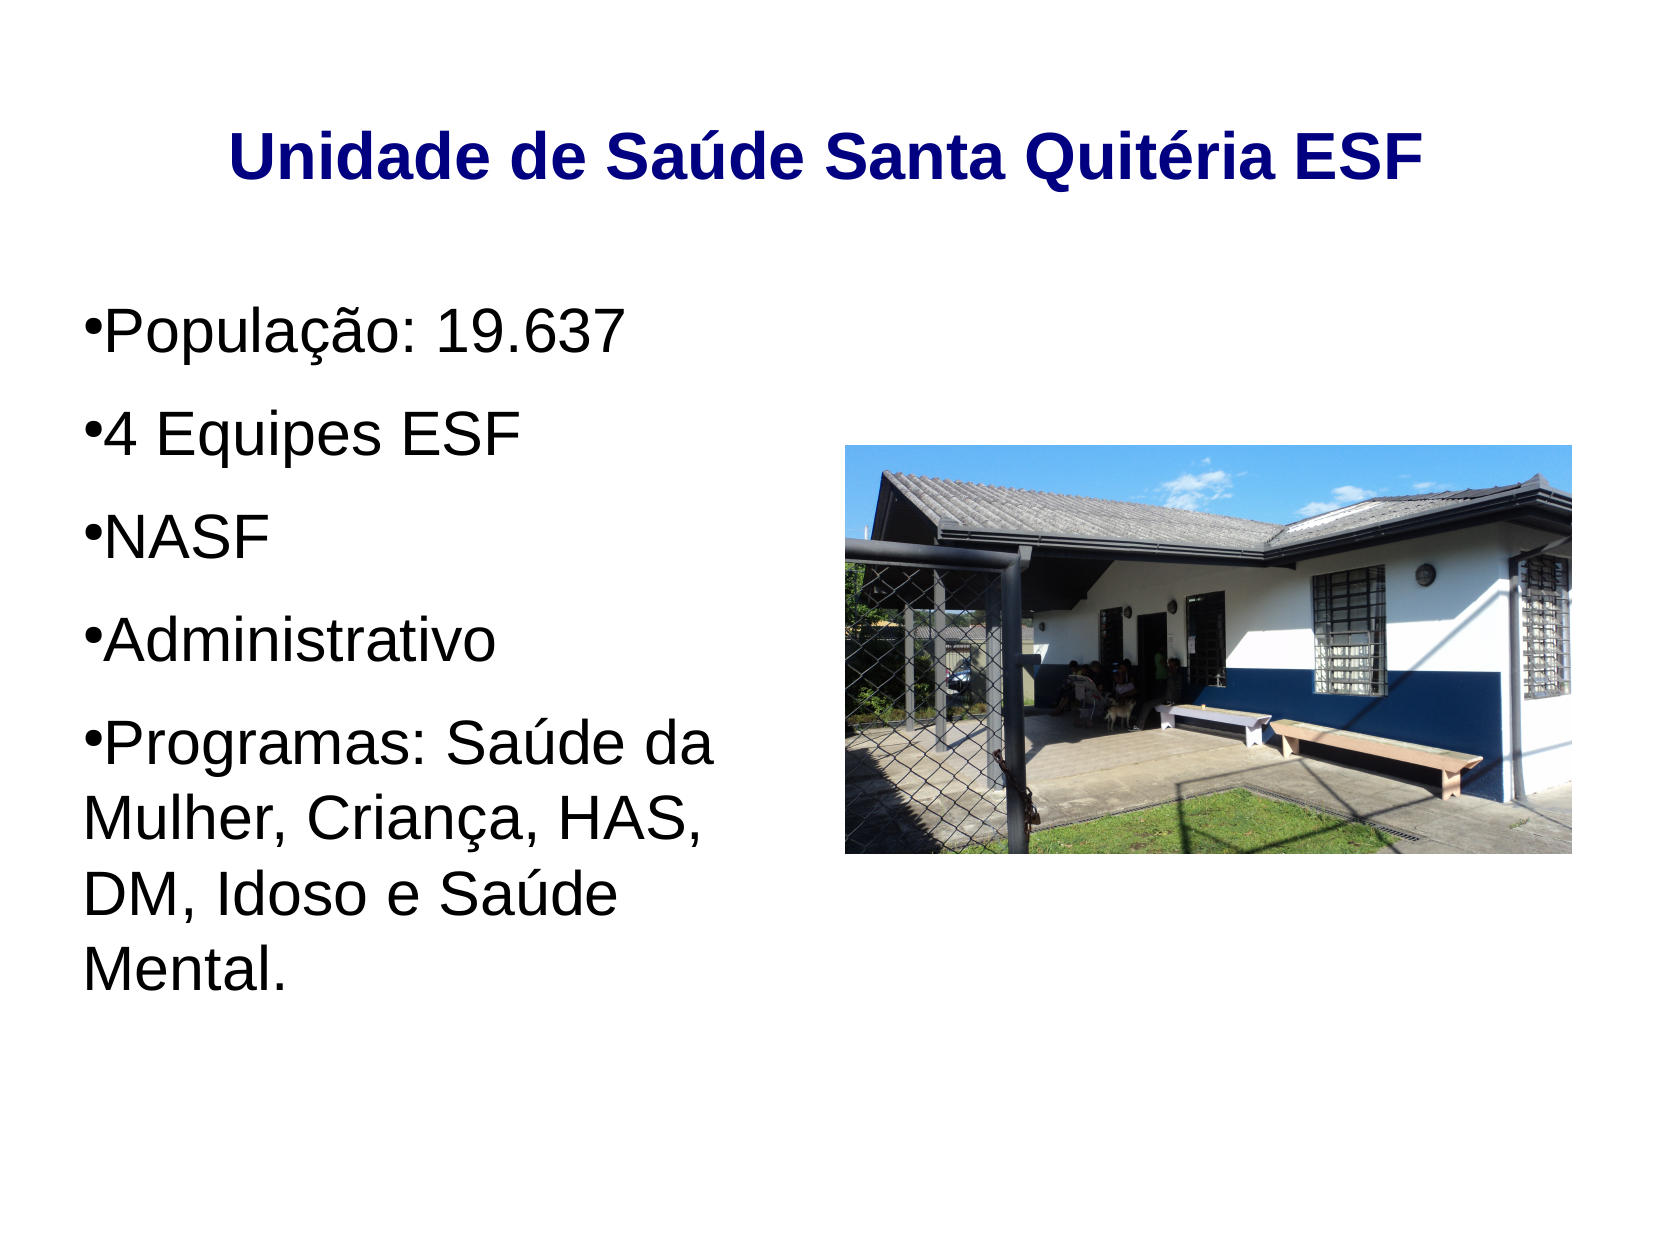

# Unidade de Saúde Santa Quitéria ESF
População: 19.637
4 Equipes ESF
NASF
Administrativo
Programas: Saúde da Mulher, Criança, HAS, DM, Idoso e Saúde Mental.